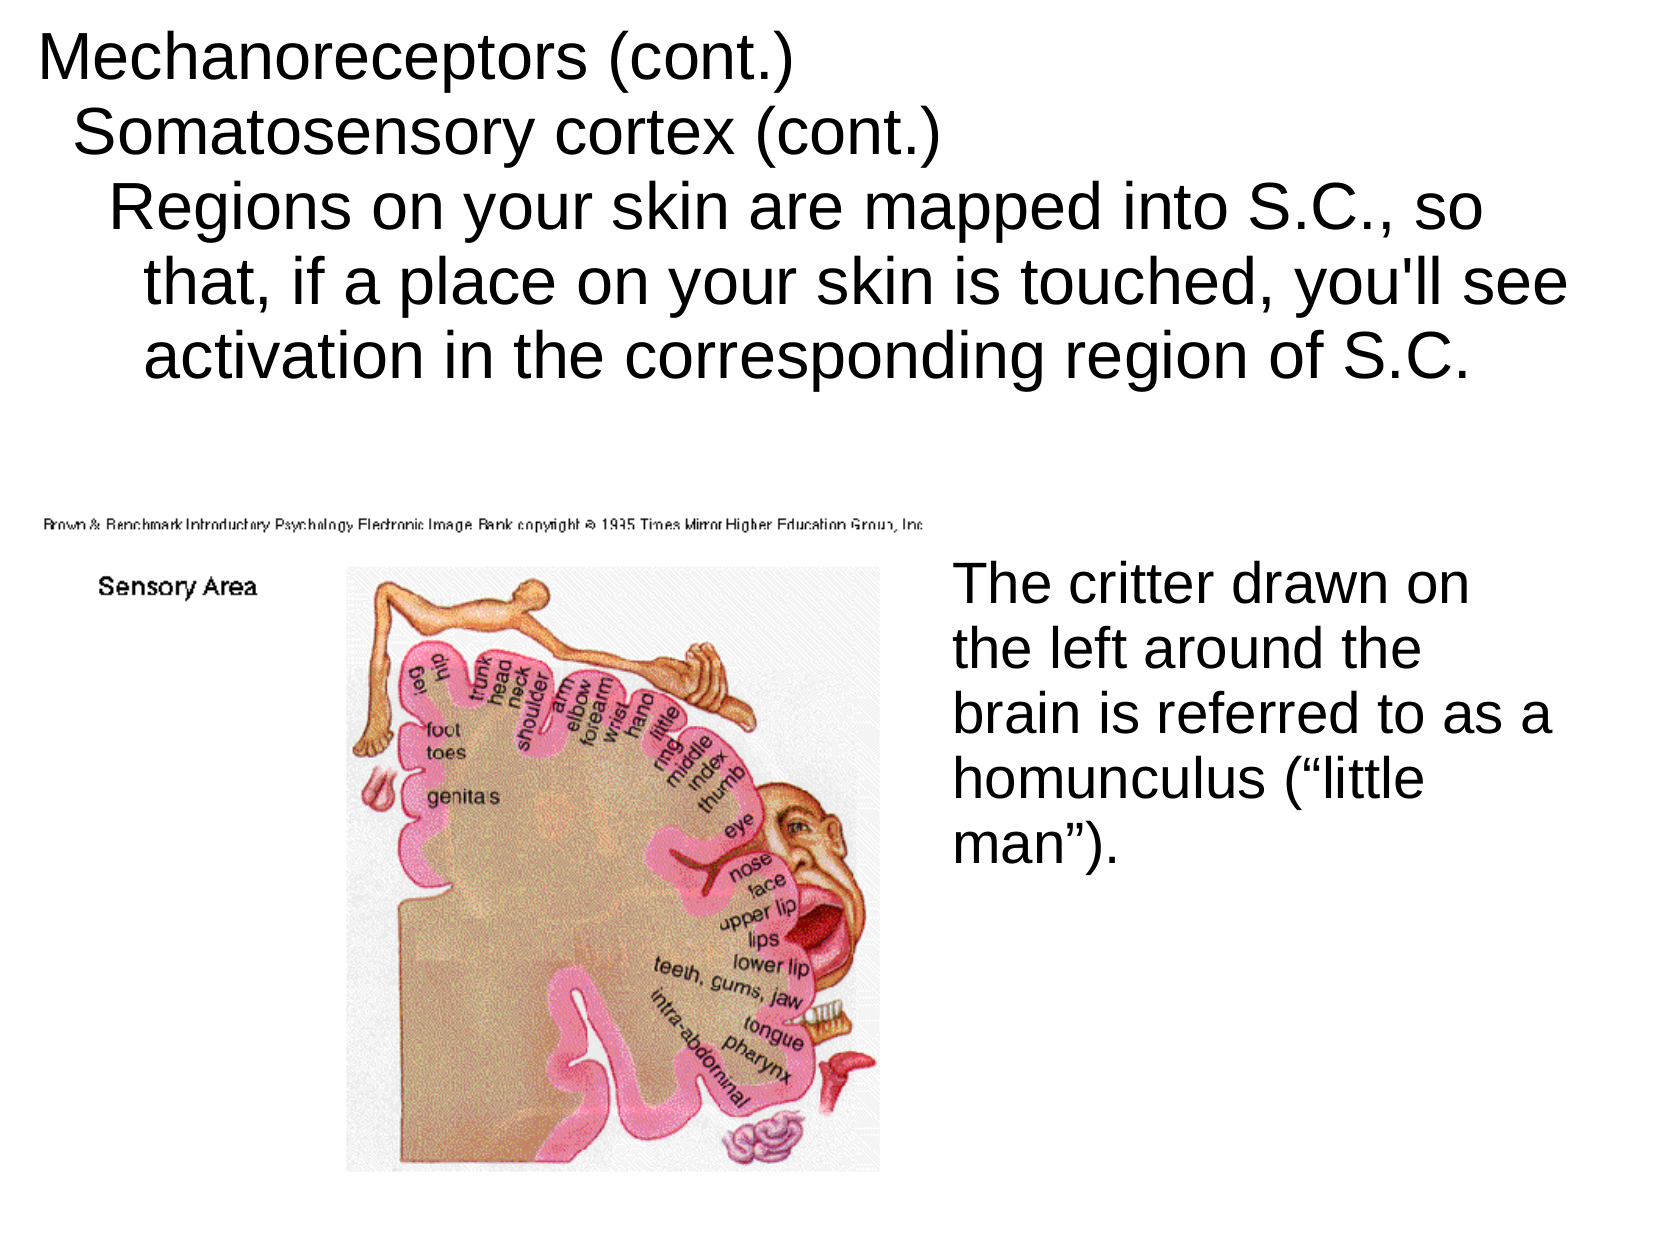

# Mechanoreceptors (cont.)
Somatosensory cortex (cont.)
Regions on your skin are mapped into S.C., so that, if a place on your skin is touched, you'll see activation in the corresponding region of S.C.
The critter drawn on the left around the brain is referred to as a homunculus (“little man”).